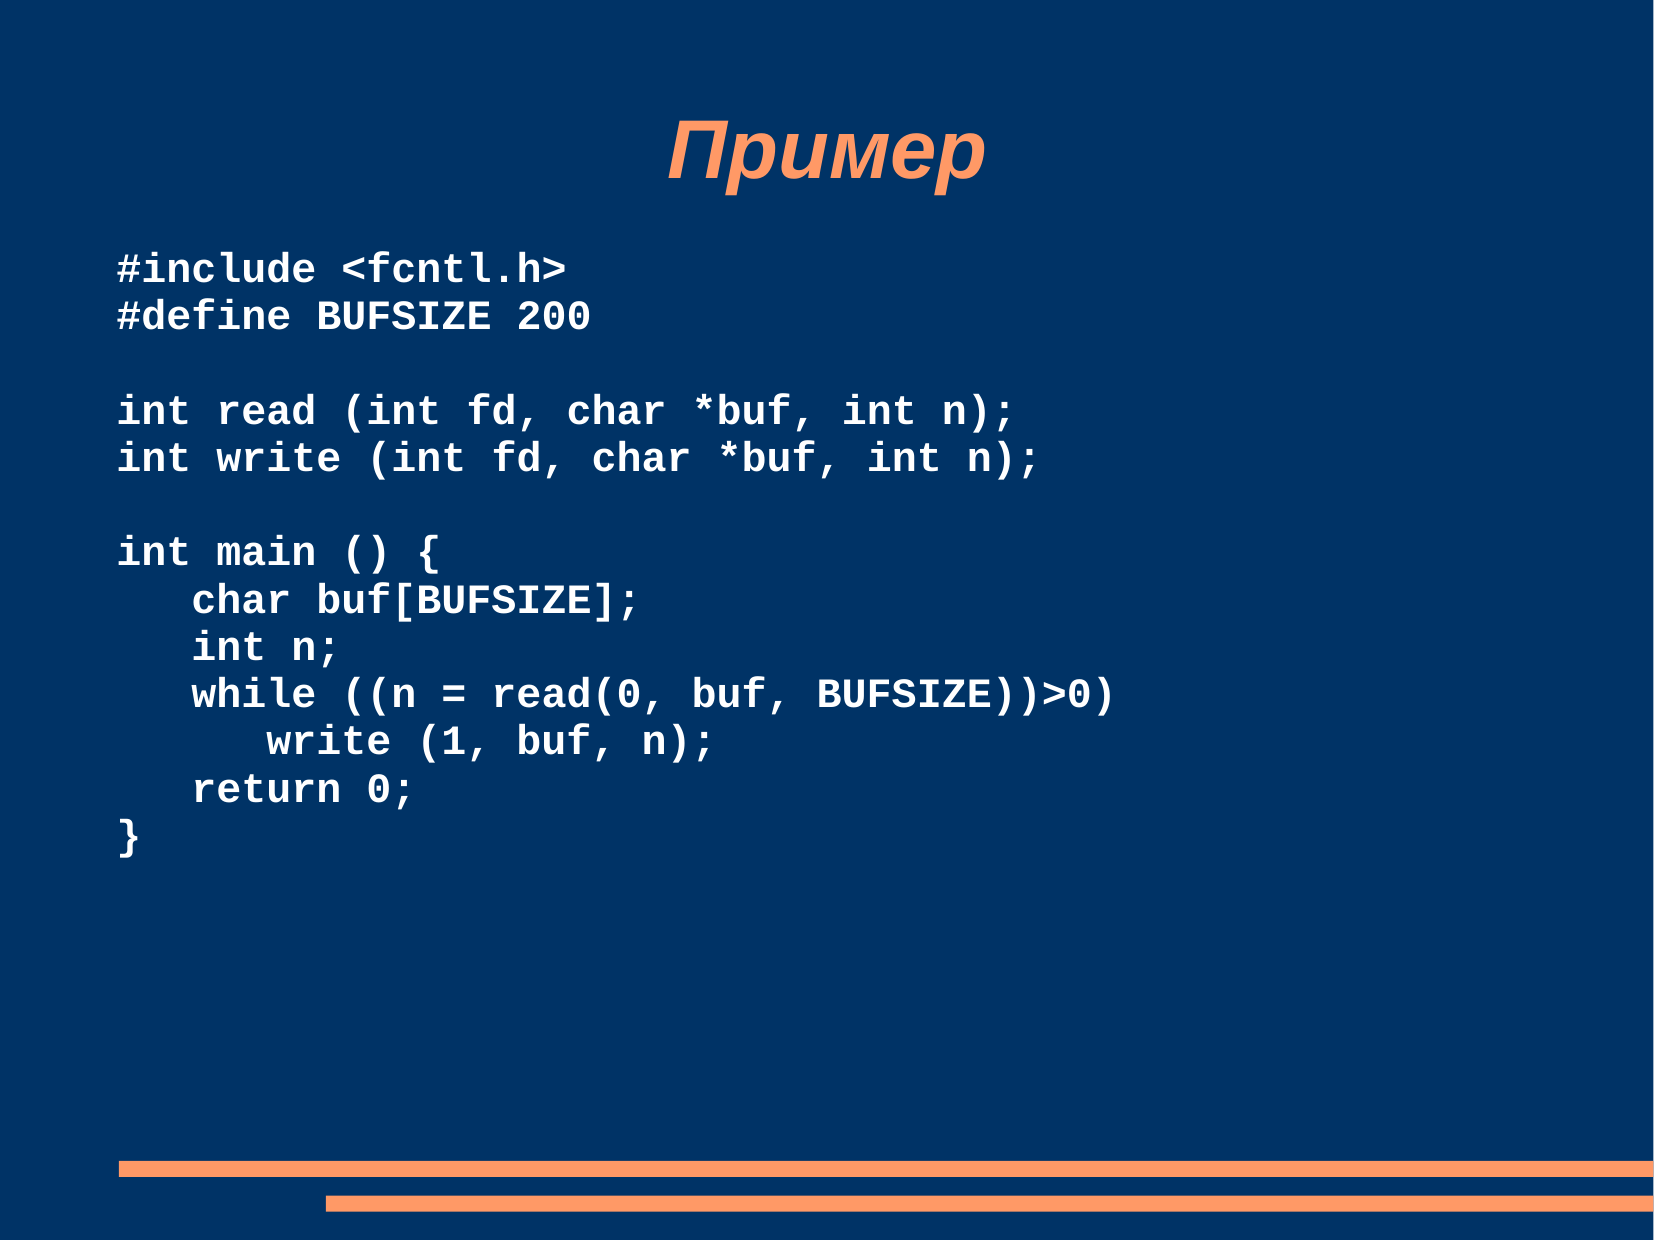

# Пример
#include <fcntl.h>
#define BUFSIZE 200
int read (int fd, char *buf, int n);
int write (int fd, char *buf, int n);
int main () {
	char buf[BUFSIZE];
	int n;
	while ((n = read(0, buf, BUFSIZE))>0)
		write (1, buf, n);
	return 0;
}